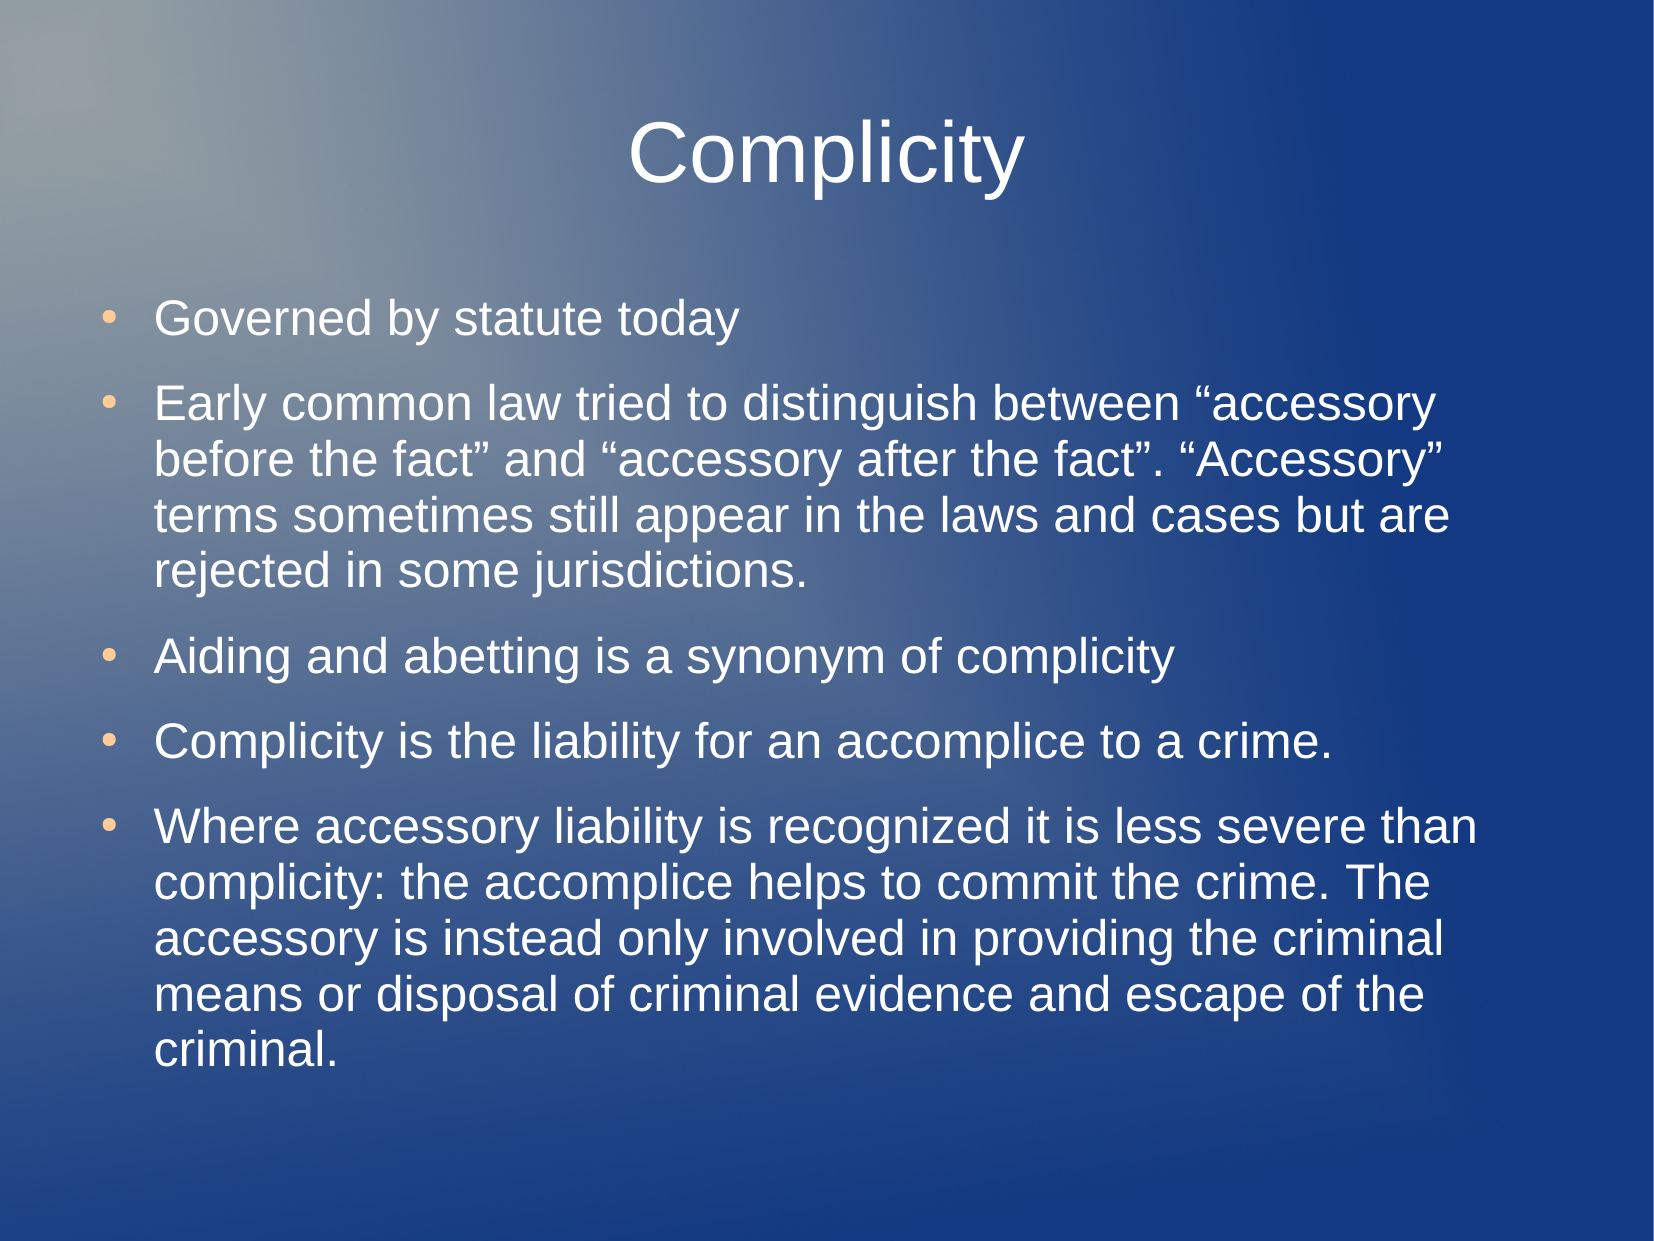

# Complicity
Governed by statute today
Early common law tried to distinguish between “accessory before the fact” and “accessory after the fact”. “Accessory” terms sometimes still appear in the laws and cases but are rejected in some jurisdictions.
Aiding and abetting is a synonym of complicity
Complicity is the liability for an accomplice to a crime.
Where accessory liability is recognized it is less severe than complicity: the accomplice helps to commit the crime. The accessory is instead only involved in providing the criminal means or disposal of criminal evidence and escape of the criminal.